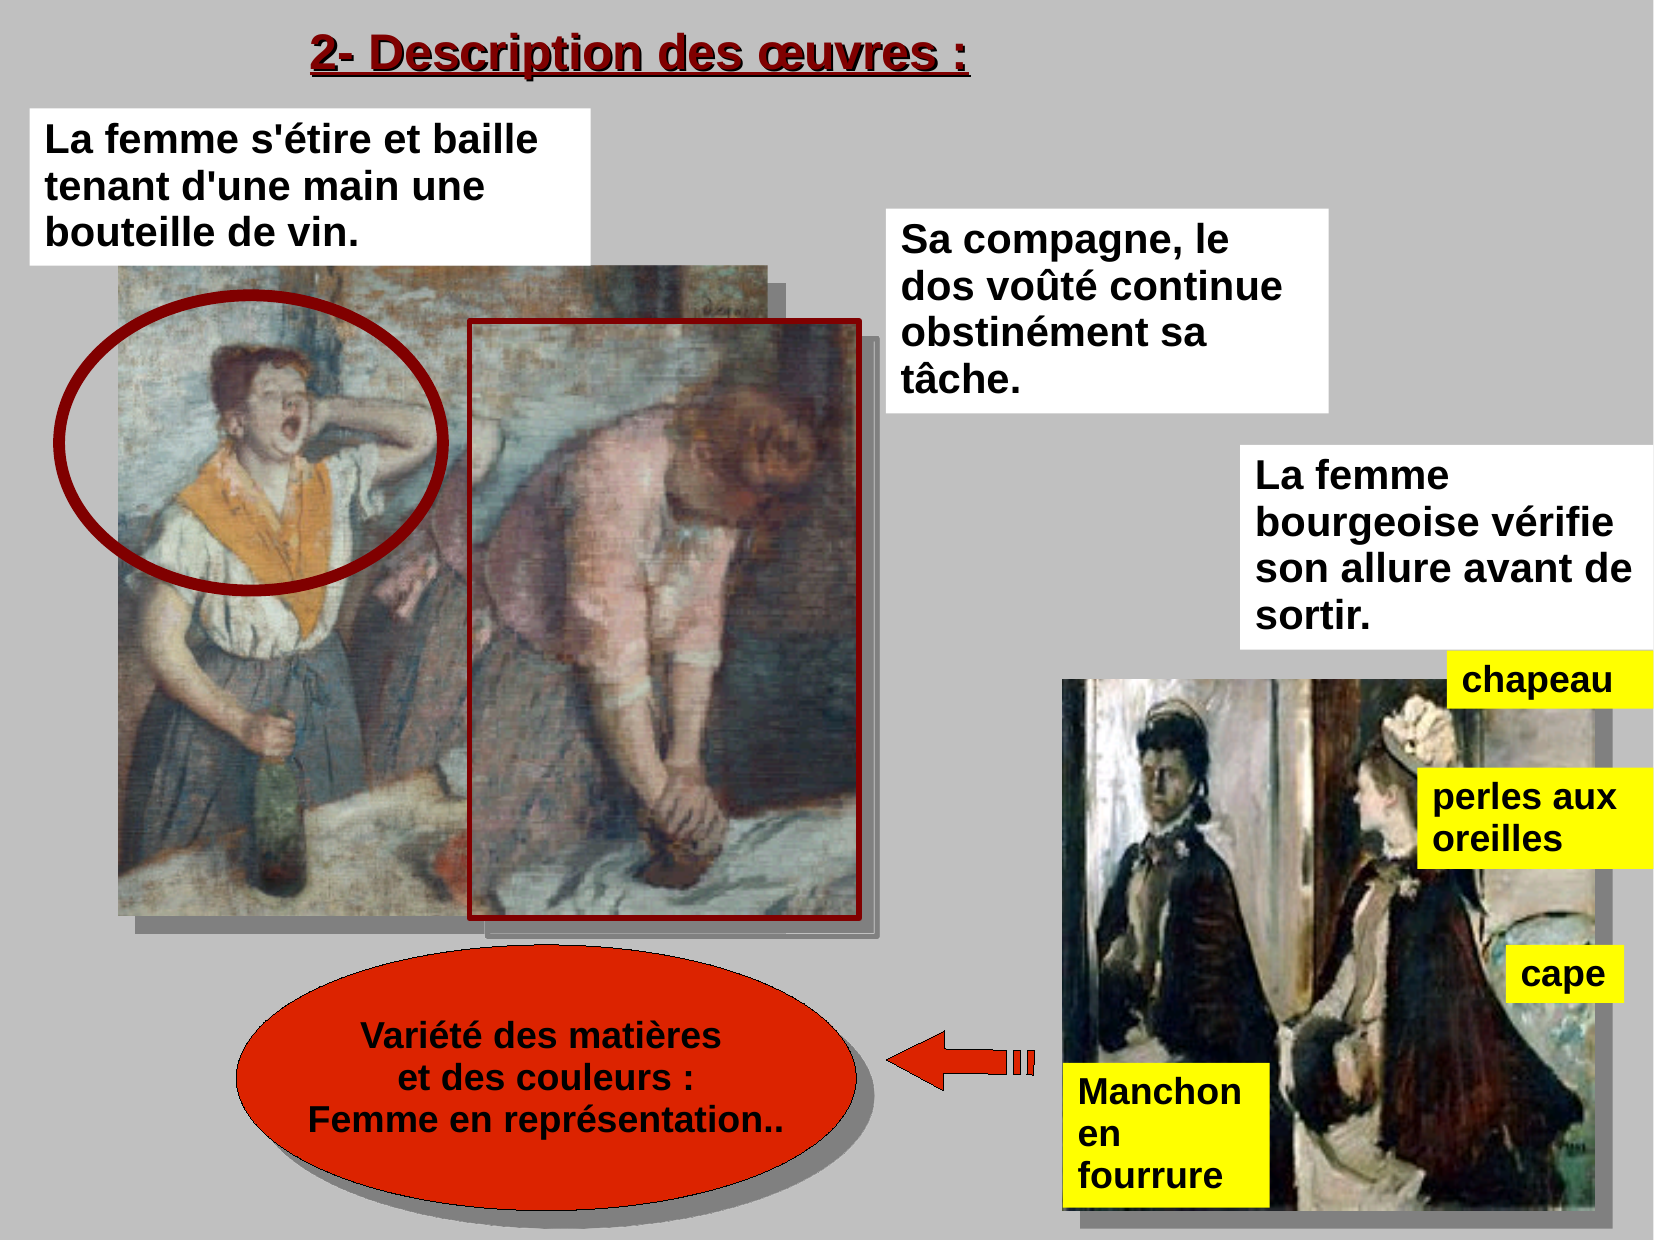

2- Description des œuvres :
La femme s'étire et baille tenant d'une main une bouteille de vin.
Sa compagne, le dos voûté continue obstinément sa tâche.
La femme bourgeoise vérifie son allure avant de sortir.
chapeau
perles aux oreilles
Variété des matières
et des couleurs :
Femme en représentation..
cape
Manchon en fourrure